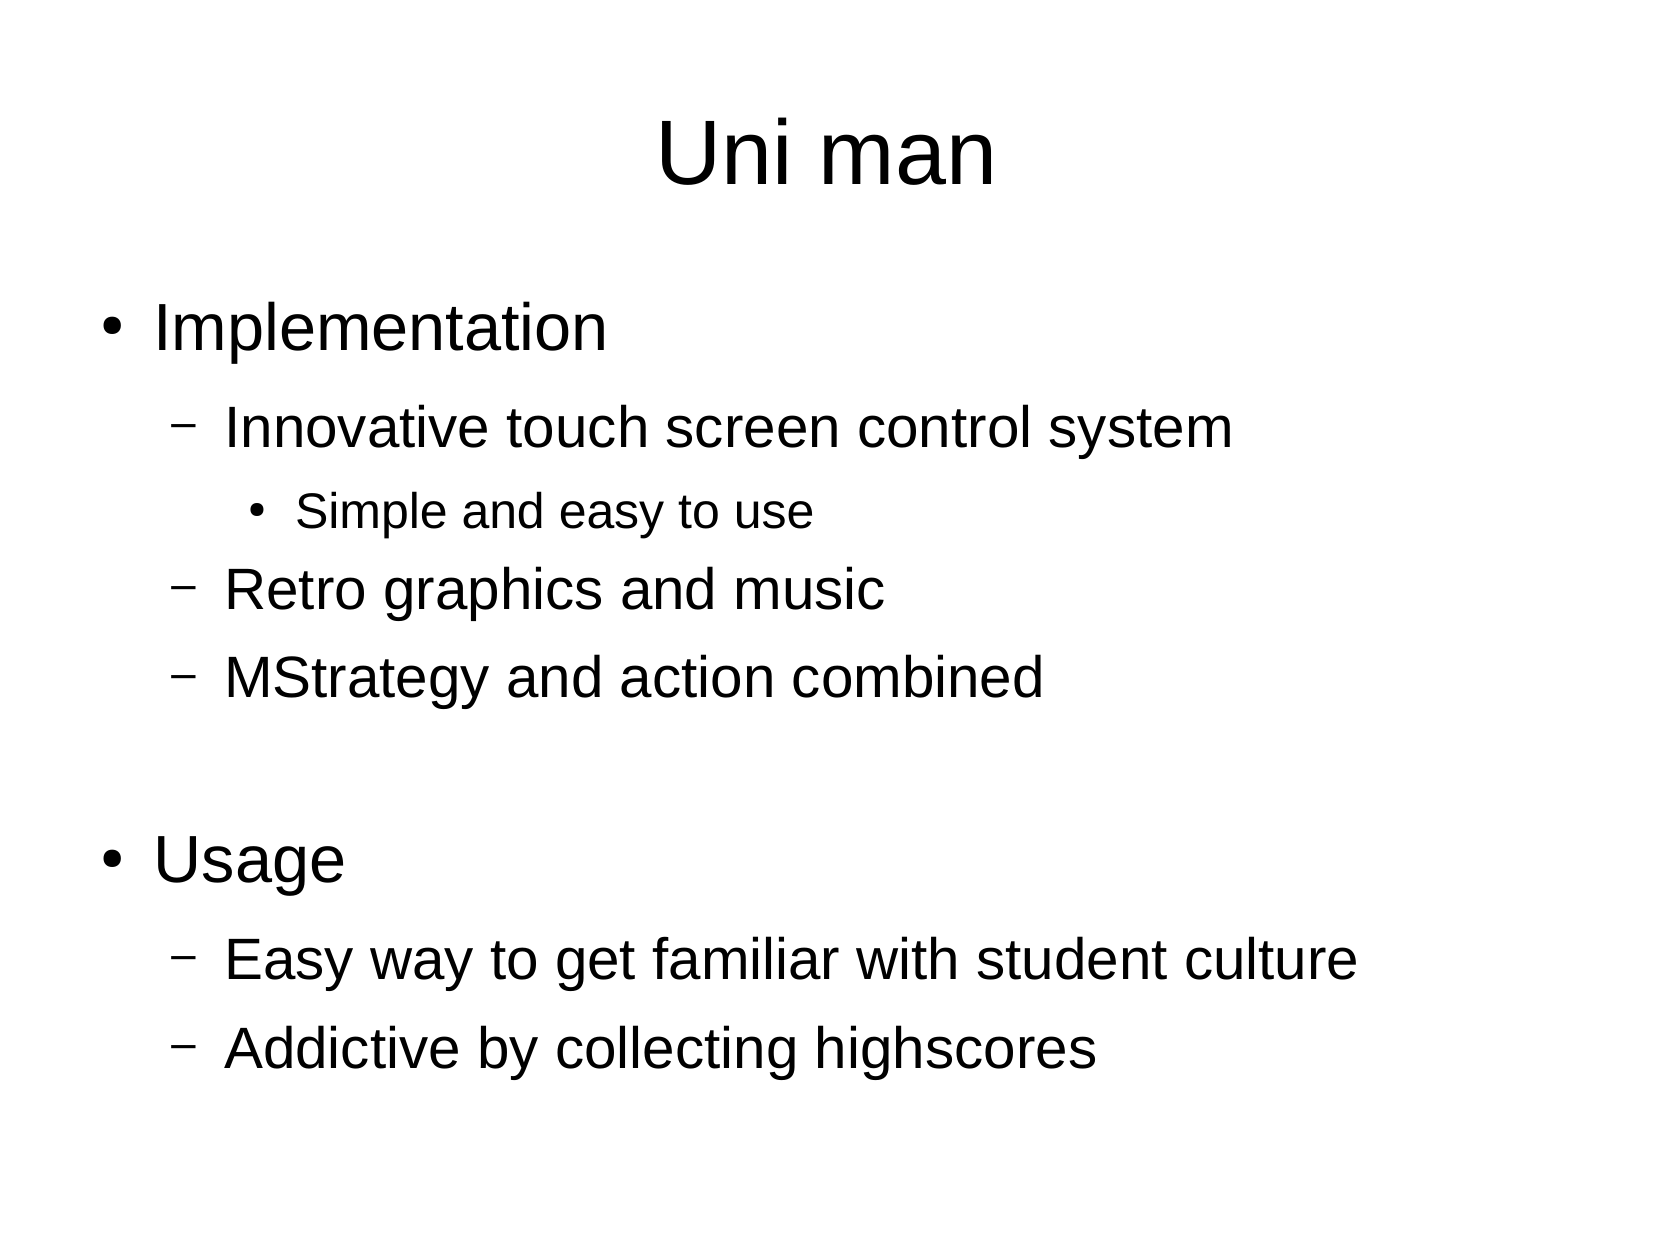

# Uni man
Implementation
Innovative touch screen control system
Simple and easy to use
Retro graphics and music
MStrategy and action combined
Usage
Easy way to get familiar with student culture
Addictive by collecting highscores